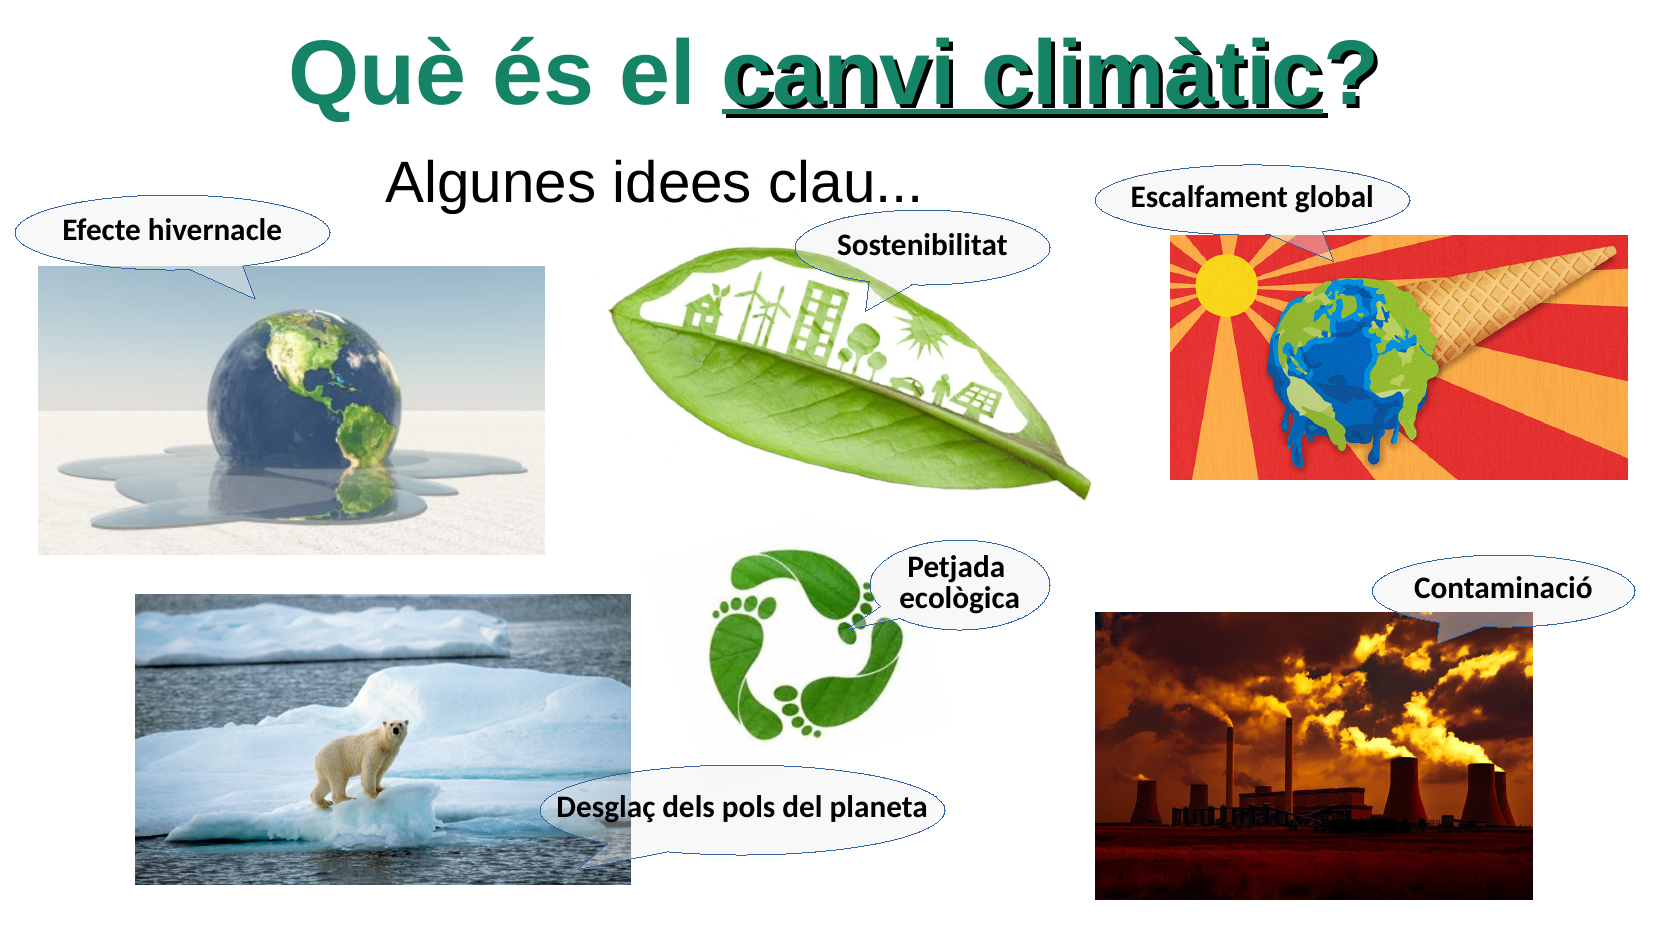

# Què és el canvi climàtic?
Sostenibilitat
Algunes idees clau...
Escalfament global
Efecte hivernacle
Petjada
ecològica
Contaminació
Desglaç dels pols del planeta